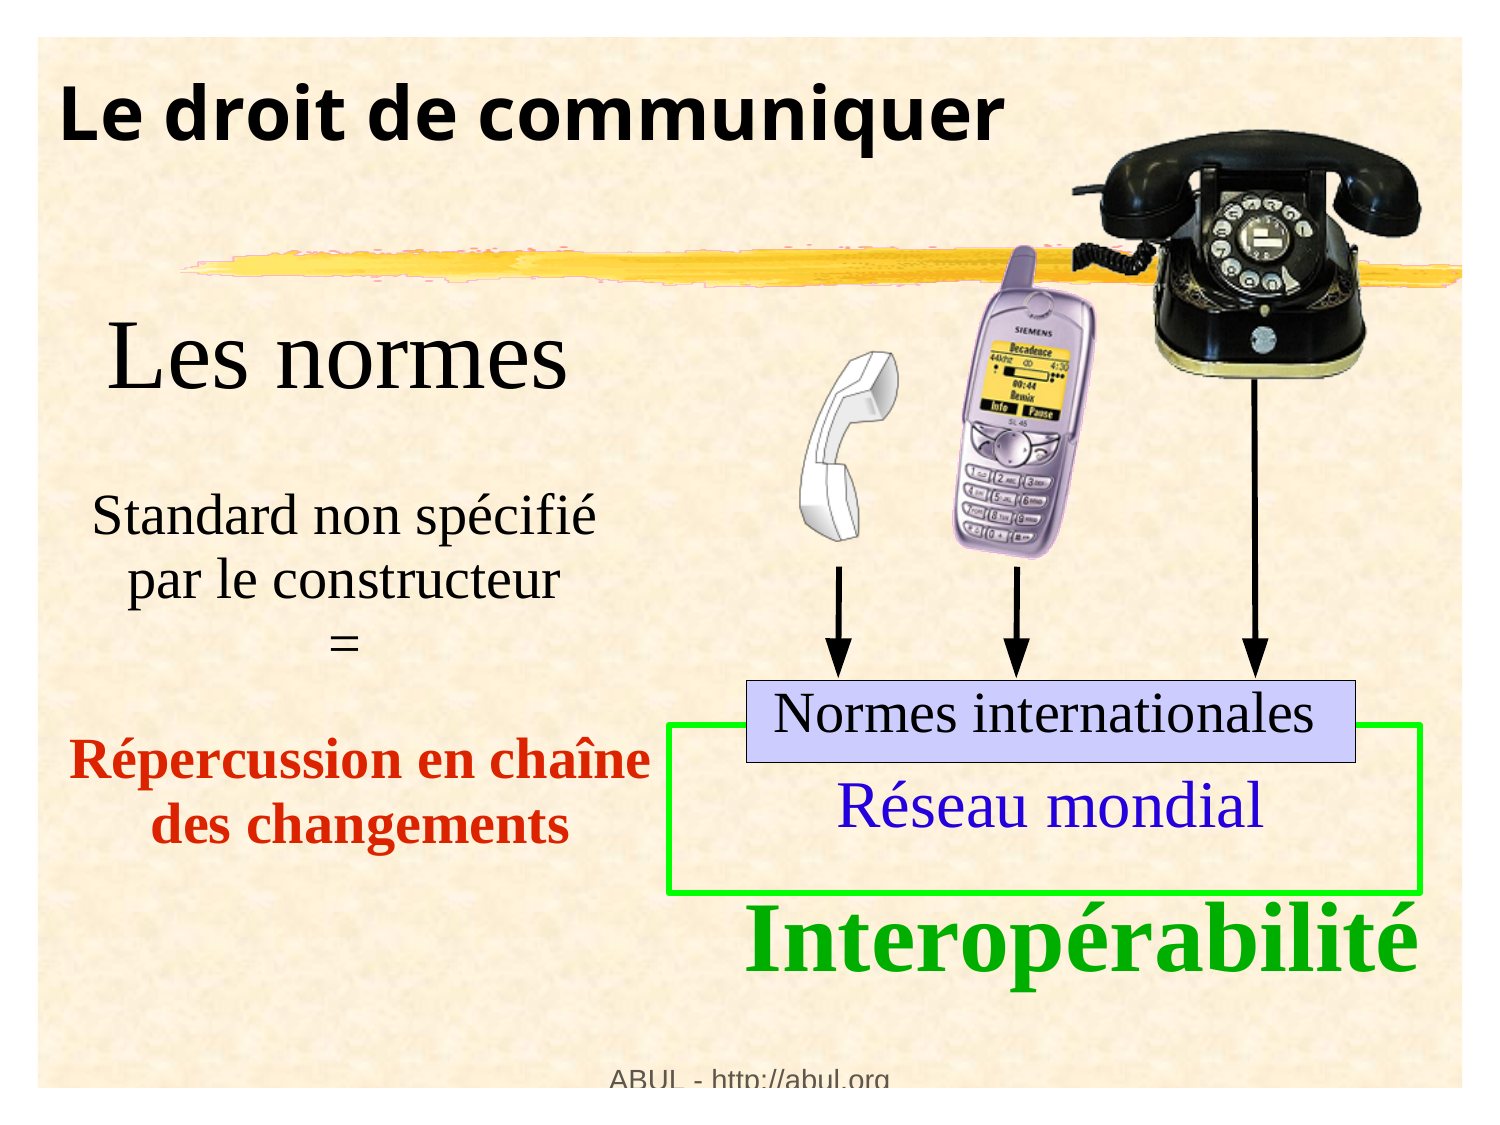

Le droit de communiquer
Les normes
Standard non spécifié
par le constructeur
=
Normes internationales
Répercussion en chaîne
des changements
Réseau mondial
Interopérabilité